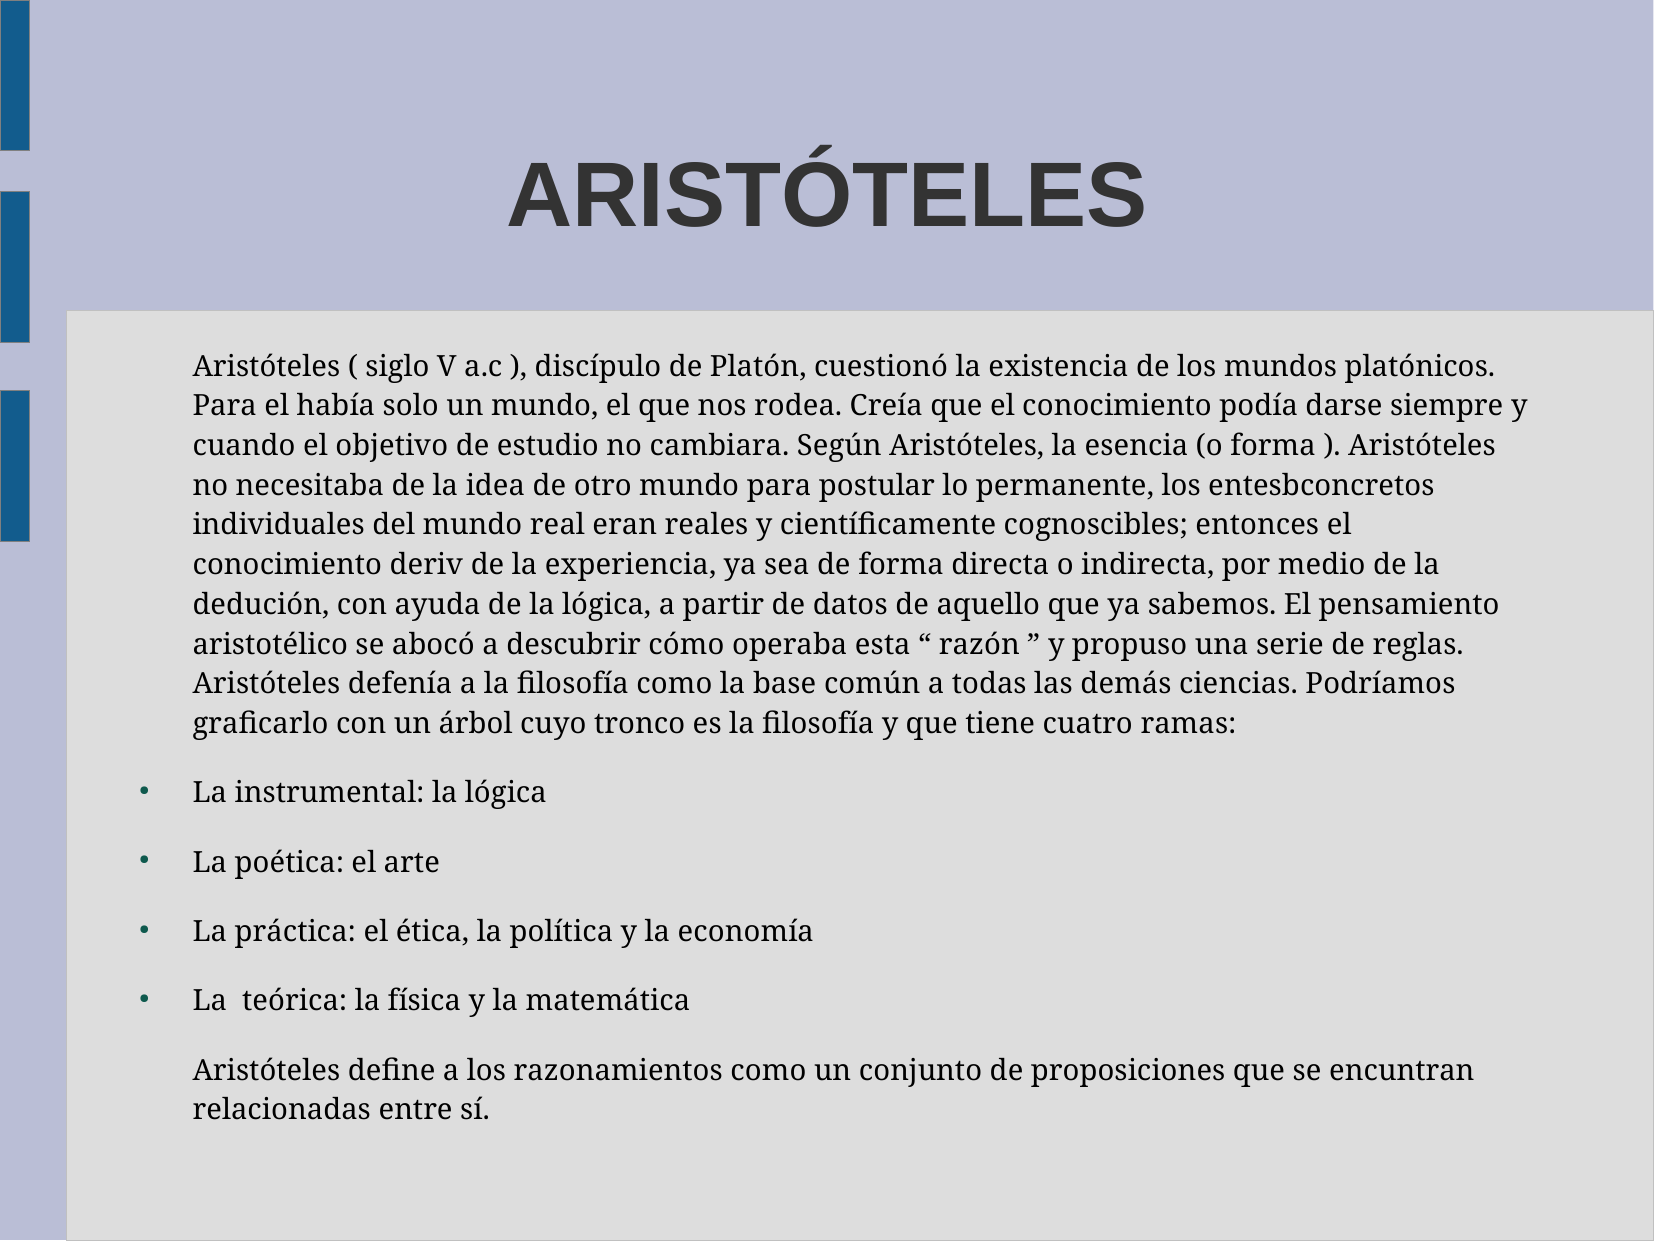

# ARISTÓTELES
Aristóteles ( siglo V a.c ), discípulo de Platón, cuestionó la existencia de los mundos platónicos. Para el había solo un mundo, el que nos rodea. Creía que el conocimiento podía darse siempre y cuando el objetivo de estudio no cambiara. Según Aristóteles, la esencia (o forma ). Aristóteles no necesitaba de la idea de otro mundo para postular lo permanente, los entesbconcretos individuales del mundo real eran reales y científicamente cognoscibles; entonces el conocimiento deriv de la experiencia, ya sea de forma directa o indirecta, por medio de la dedución, con ayuda de la lógica, a partir de datos de aquello que ya sabemos. El pensamiento aristotélico se abocó a descubrir cómo operaba esta “ razón ” y propuso una serie de reglas. Aristóteles defenía a la filosofía como la base común a todas las demás ciencias. Podríamos graficarlo con un árbol cuyo tronco es la filosofía y que tiene cuatro ramas:
La instrumental: la lógica
La poética: el arte
La práctica: el ética, la política y la economía
La teórica: la física y la matemática
Aristóteles define a los razonamientos como un conjunto de proposiciones que se encuntran relacionadas entre sí.